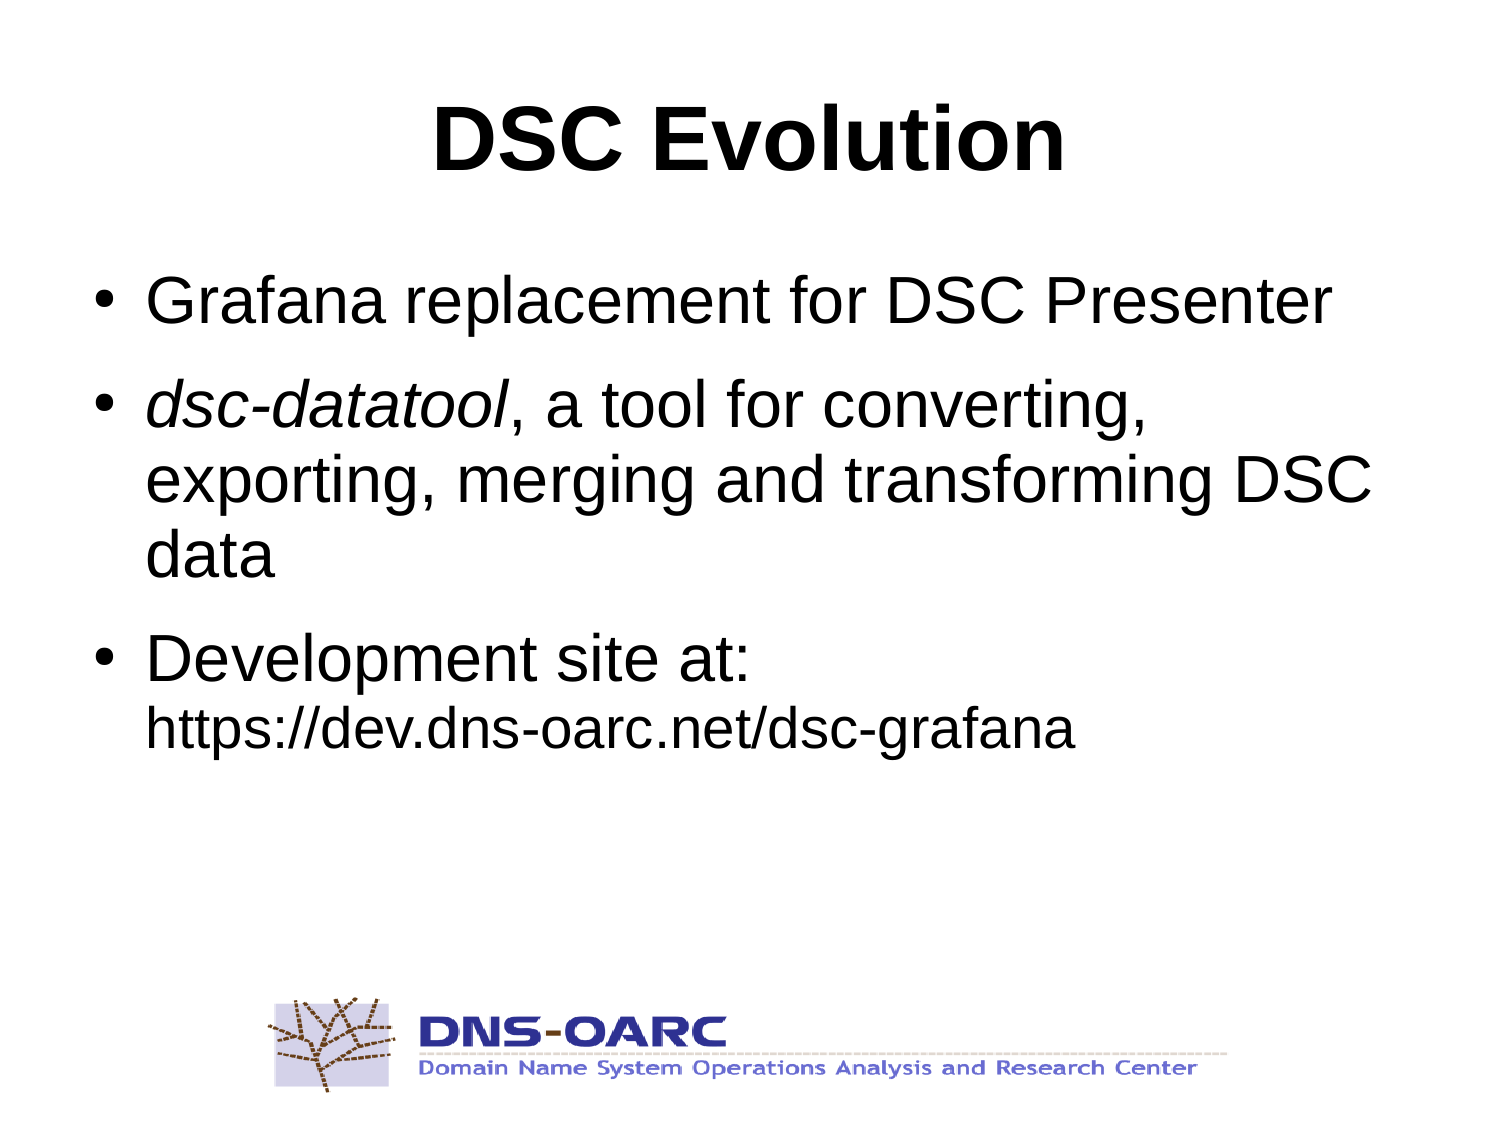

# DSC Evolution
Grafana replacement for DSC Presenter
dsc-datatool, a tool for converting, exporting, merging and transforming DSC data
Development site at:
https://dev.dns-oarc.net/dsc-grafana